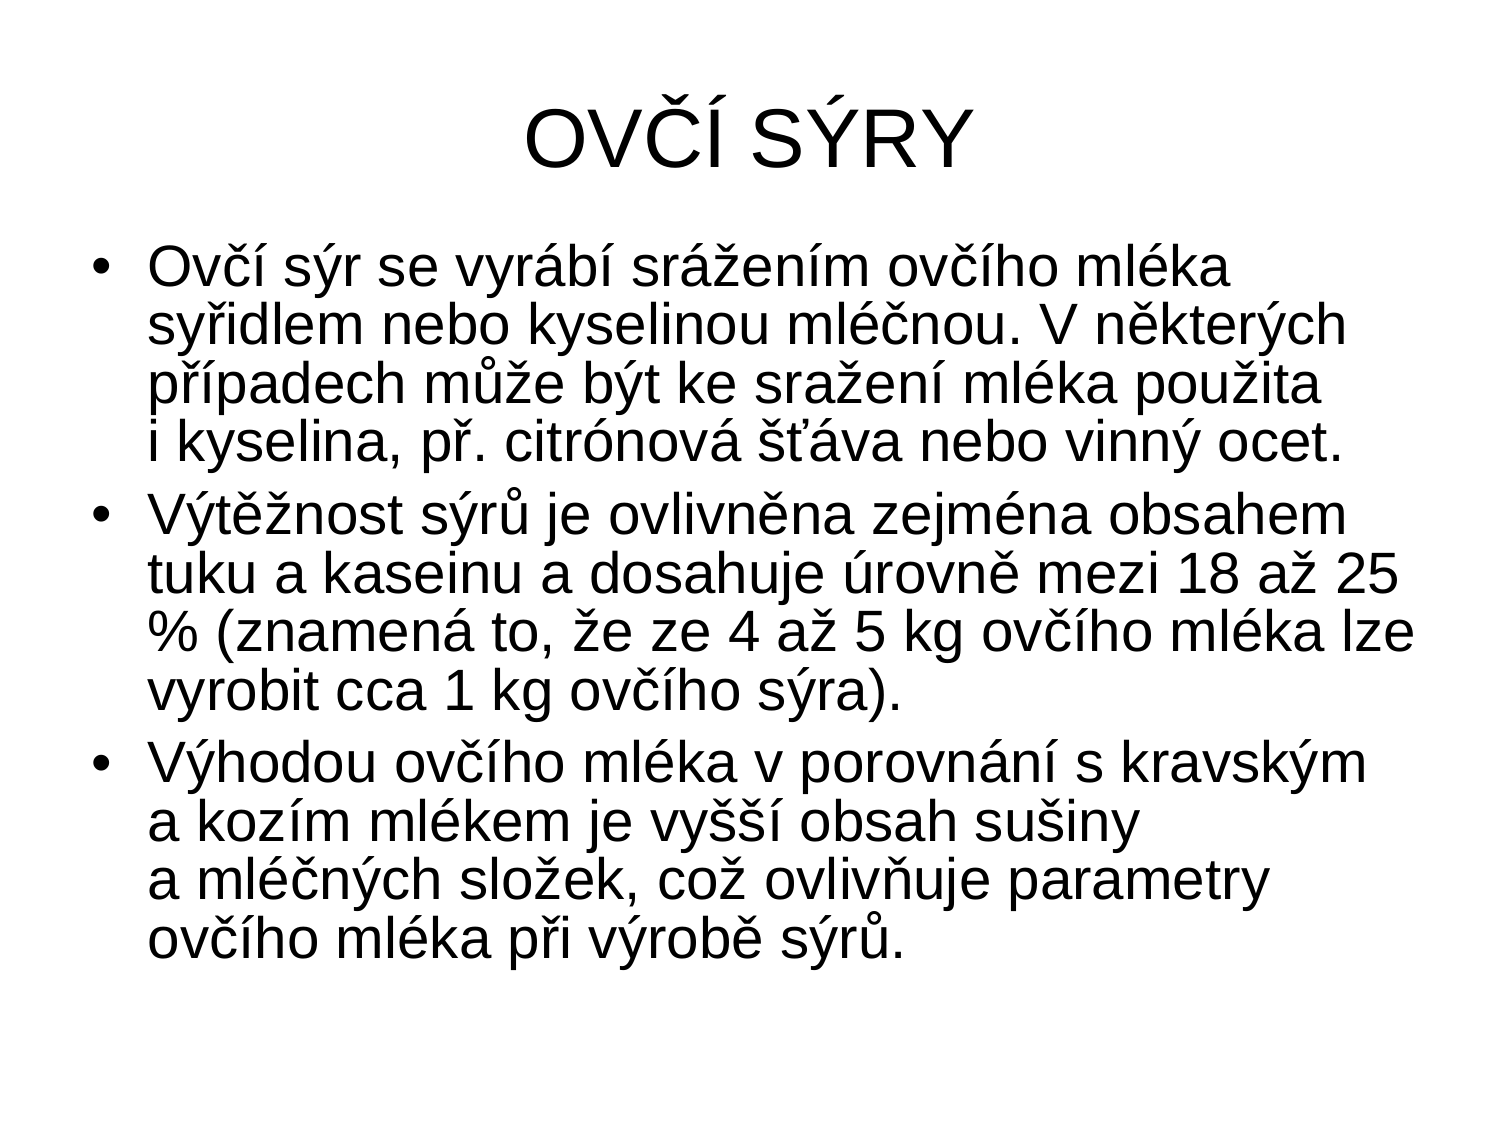

# OVČÍ SÝRY
Ovčí sýr se vyrábí srážením ovčího mléka syřidlem nebo kyselinou mléčnou. V některých případech může být ke sražení mléka použita
i kyselina, př. citrónová šťáva nebo vinný ocet.
Výtěžnost sýrů je ovlivněna zejména obsahem tuku a kaseinu a dosahuje úrovně mezi 18 až 25 % (znamená to, že ze 4 až 5 kg ovčího mléka lze vyrobit cca 1 kg ovčího sýra).
Výhodou ovčího mléka v porovnání s kravským
a kozím mlékem je vyšší obsah sušiny
a mléčných složek, což ovlivňuje parametry ovčího mléka při výrobě sýrů.